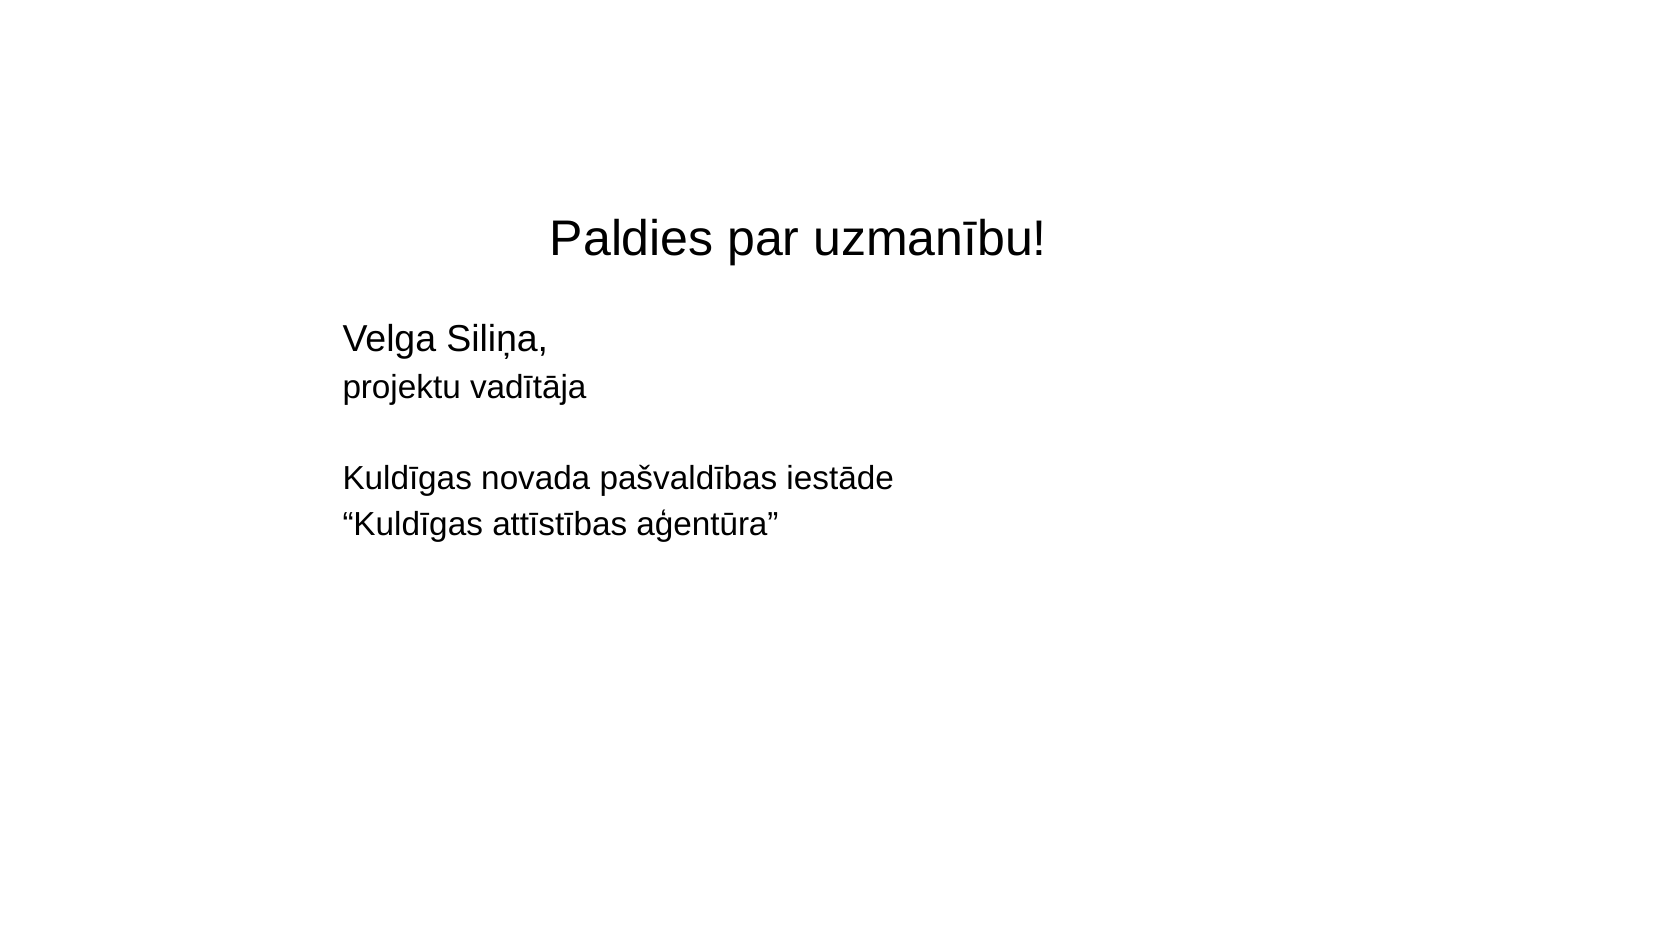

# Paldies par uzmanību!
Velga Siliņa,
projektu vadītāja
Kuldīgas novada pašvaldības iestāde
“Kuldīgas attīstības aģentūra”